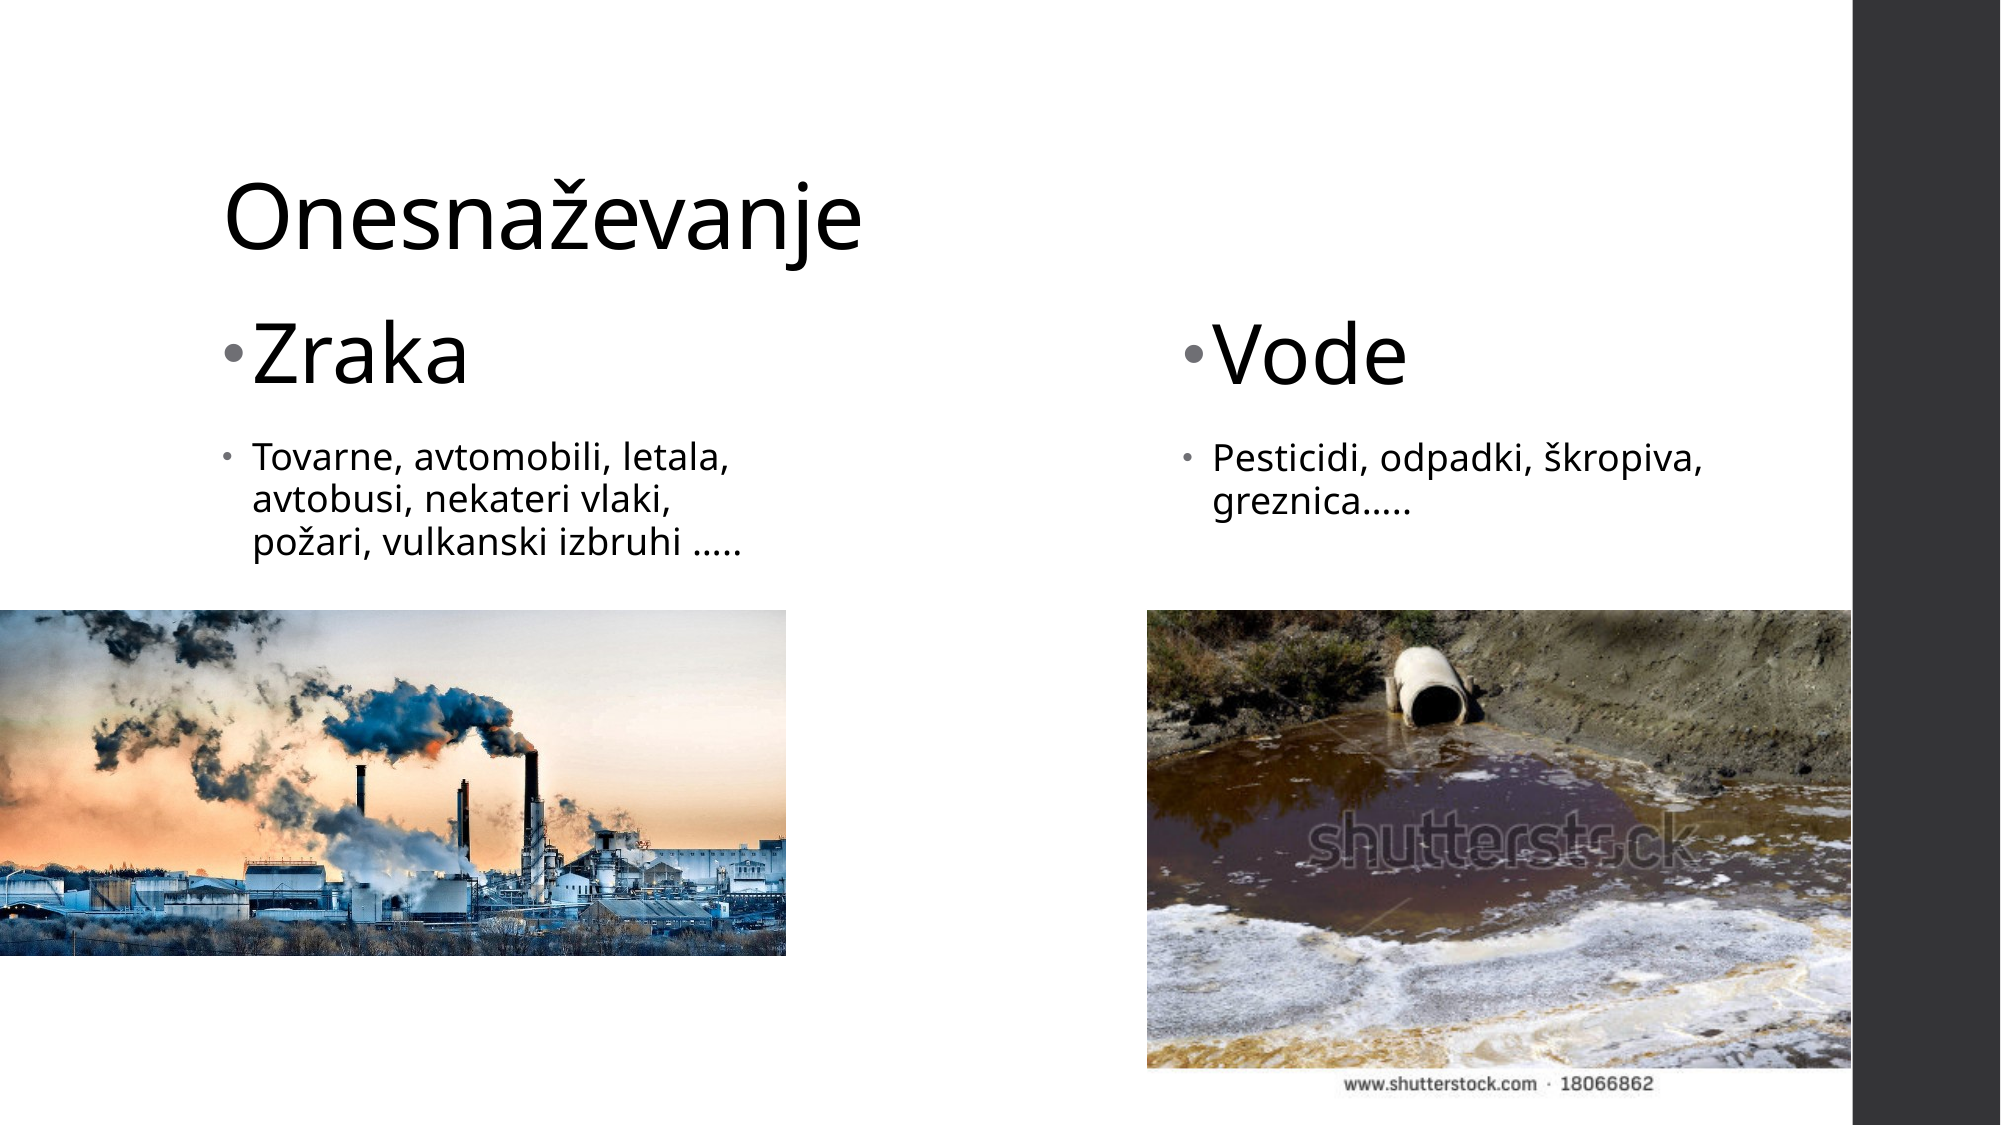

# Onesnaževanje
Zraka
Tovarne, avtomobili, letala, avtobusi, nekateri vlaki, požari, vulkanski izbruhi …..
Vode
Pesticidi, odpadki, škropiva, greznica…..